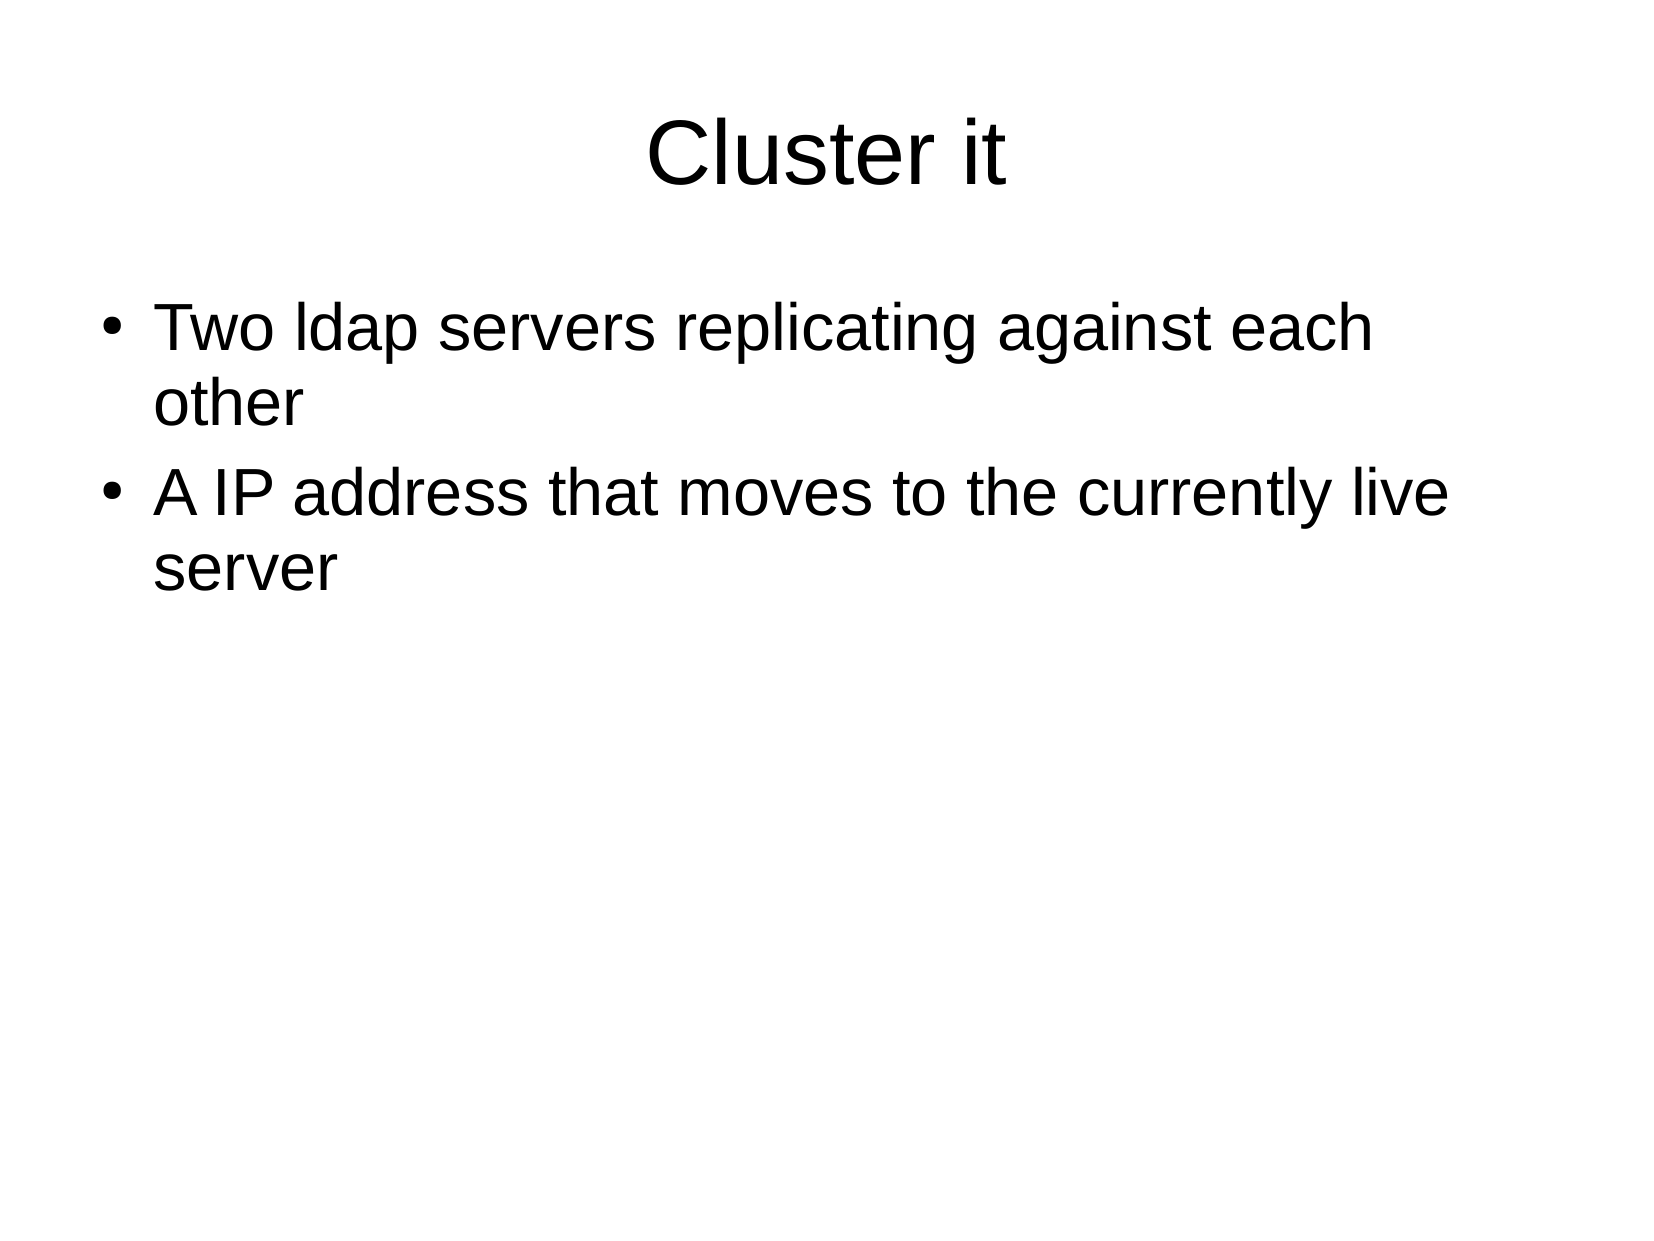

# Cluster it
Two ldap servers replicating against each other
A IP address that moves to the currently live server